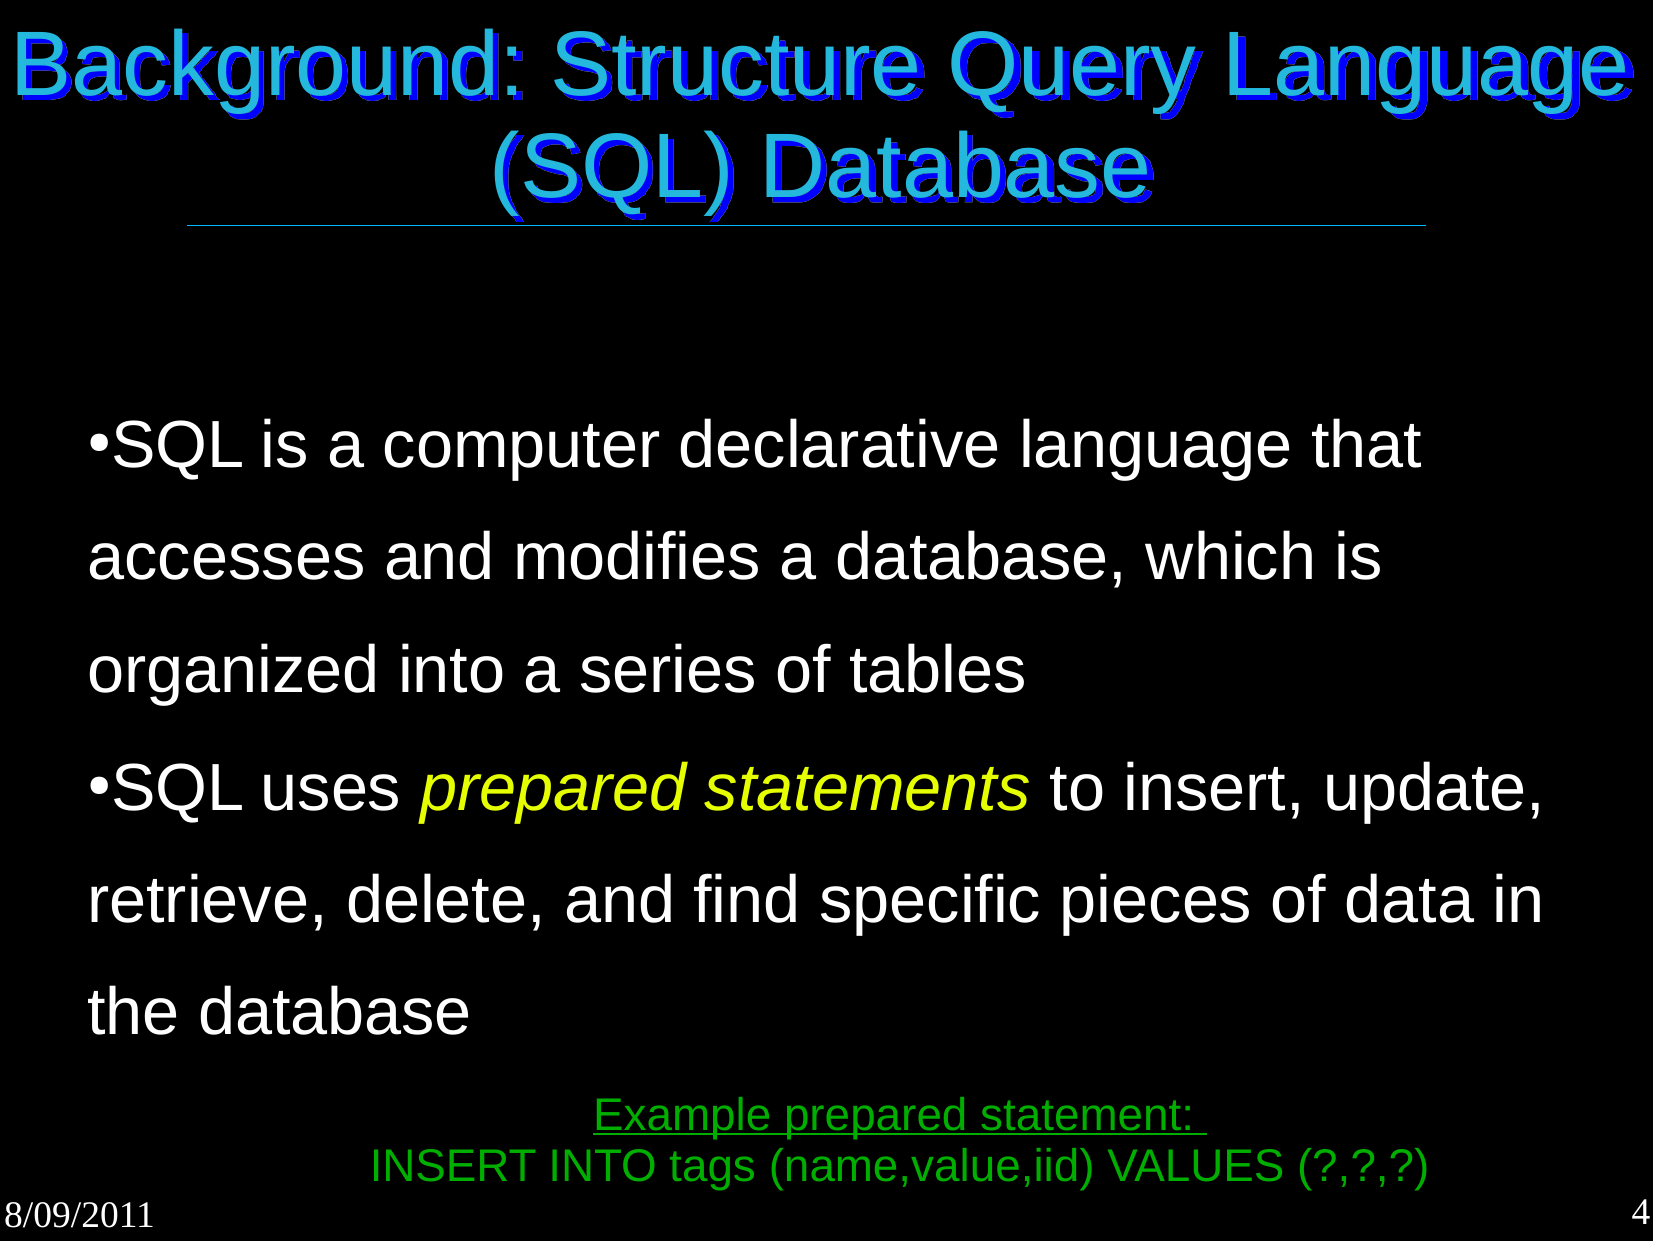

Background: Structure Query Language (SQL) Database
SQL is a computer declarative language that accesses and modifies a database, which is organized into a series of tables
SQL uses prepared statements to insert, update, retrieve, delete, and find specific pieces of data in the database
Example prepared statement:
INSERT INTO tags (name,value,iid) VALUES (?,?,?)
4
8/09/2011